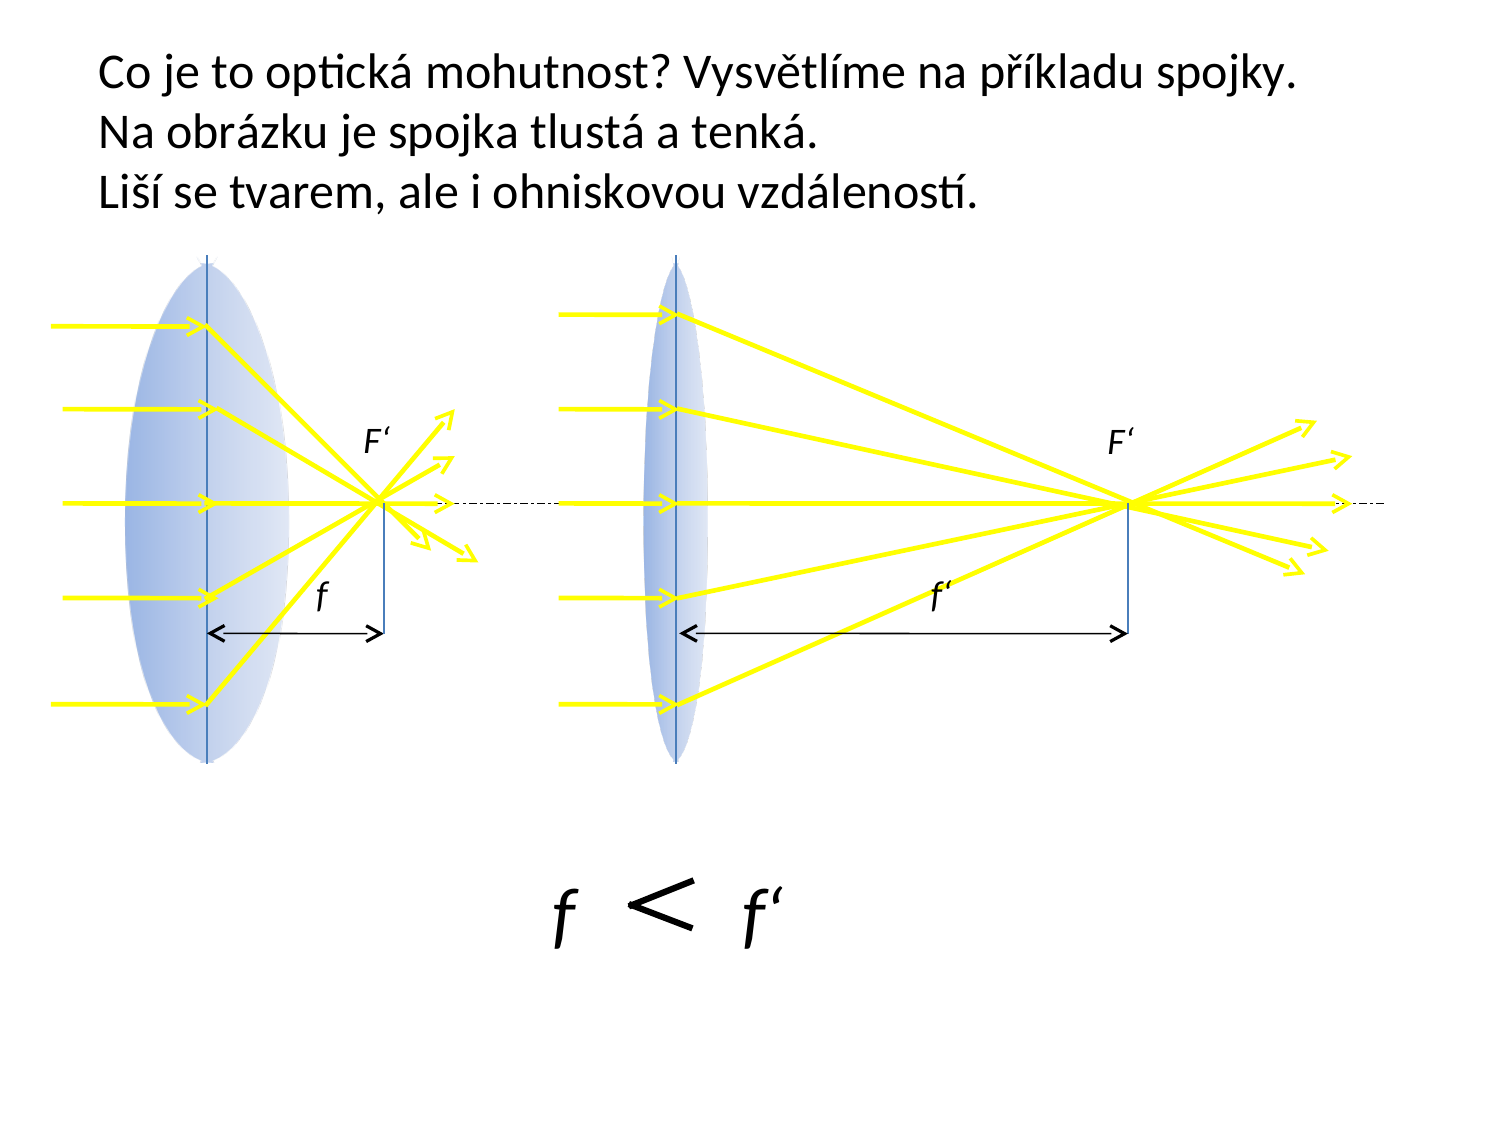

Co je to optická mohutnost? Vysvětlíme na příkladu spojky.
Na obrázku je spojka tlustá a tenká.
Liší se tvarem, ale i ohniskovou vzdáleností.
F‘
f
F‘
f‘
f
f‘